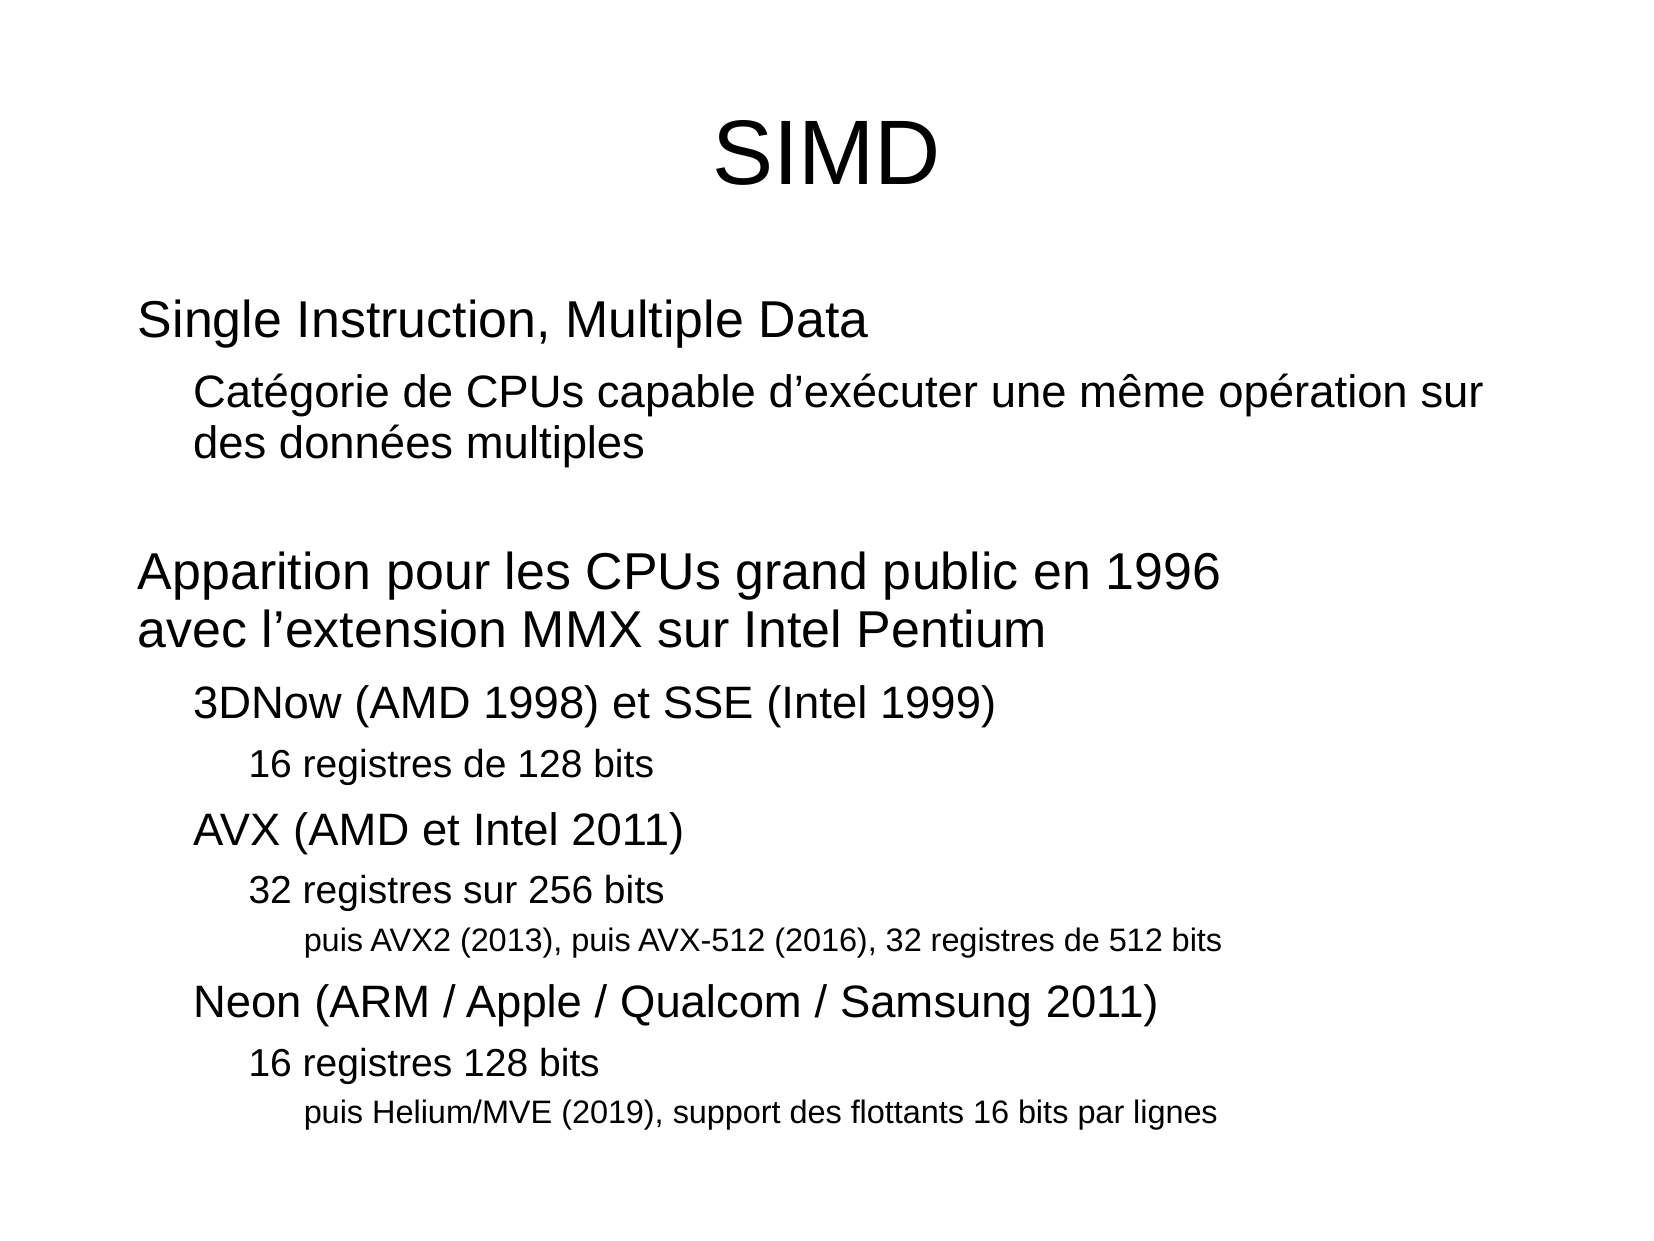

# SIMD
Single Instruction, Multiple Data
Catégorie de CPUs capable d’exécuter une même opération sur des données multiples
Apparition pour les CPUs grand public en 1996
avec l’extension MMX sur Intel Pentium
3DNow (AMD 1998) et SSE (Intel 1999)
16 registres de 128 bits
AVX (AMD et Intel 2011)
32 registres sur 256 bits
puis AVX2 (2013), puis AVX-512 (2016), 32 registres de 512 bits
Neon (ARM / Apple / Qualcom / Samsung 2011)
16 registres 128 bits
puis Helium/MVE (2019), support des flottants 16 bits par lignes